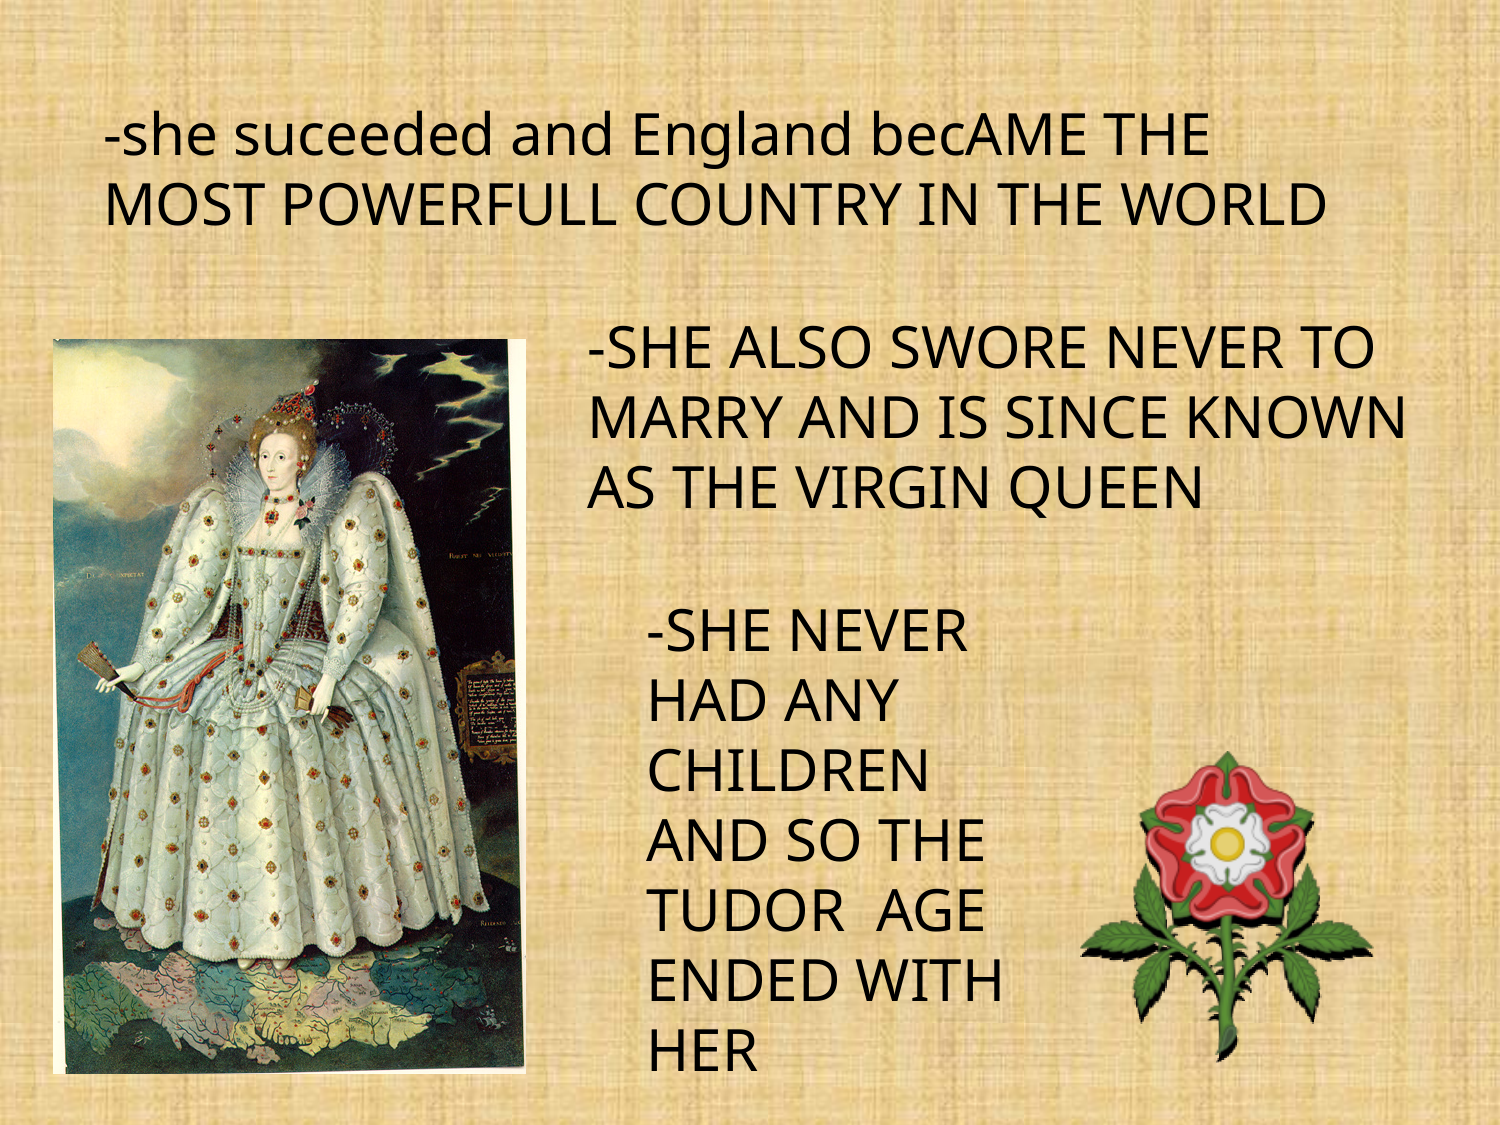

-she suceeded and England becAME THE MOST POWERFULL COUNTRY IN THE WORLD
-SHE ALSO SWORE NEVER TO MARRY AND IS SINCE KNOWN AS THE VIRGIN QUEEN
-SHE NEVER HAD ANY CHILDREN AND SO THE TUDOR AGE ENDED WITH HER